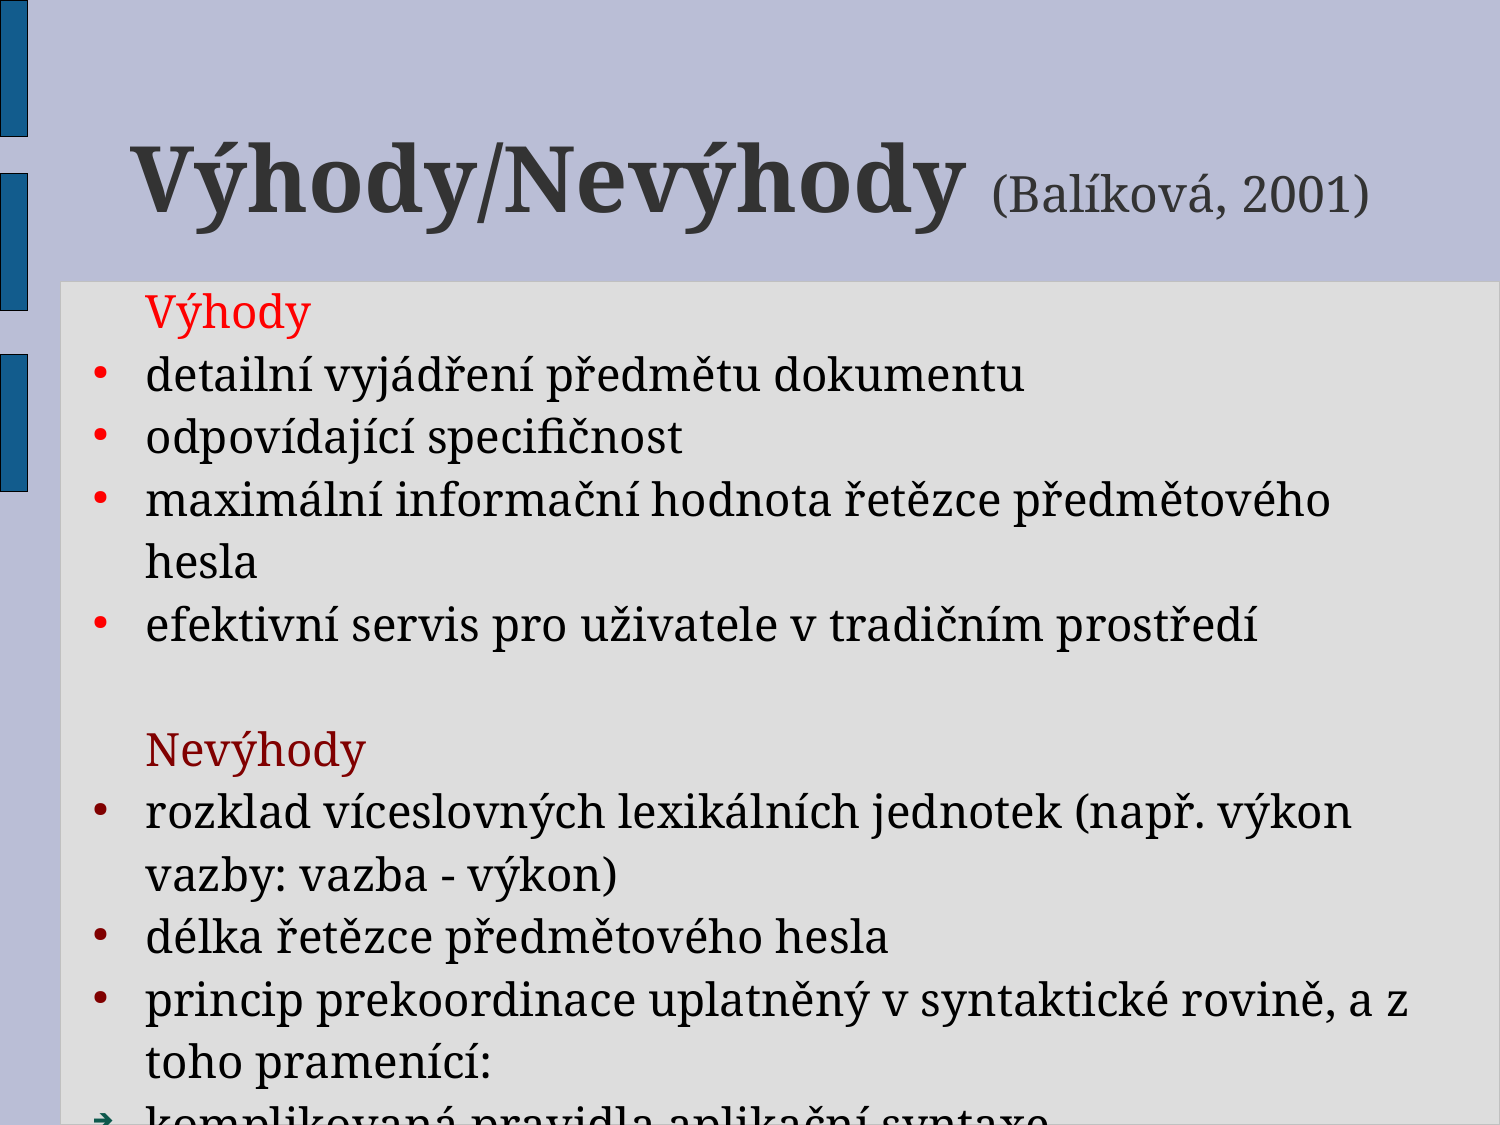

# Výhody/Nevýhody (Balíková, 2001)
Výhody
detailní vyjádření předmětu dokumentu
odpovídající specifičnost
maximální informační hodnota řetězce předmětového hesla
efektivní servis pro uživatele v tradičním prostředí
Nevýhody
rozklad víceslovných lexikálních jednotek (např. výkon vazby: vazba - výkon)
délka řetězce předmětového hesla
princip prekoordinace uplatněný v syntaktické rovině, a z toho pramenící:
komplikovaná pravidla aplikační syntaxe
redundantnost informací v bibliografickém záznamu
rozsáhlost autoritního souboru
komplikovaná údržba